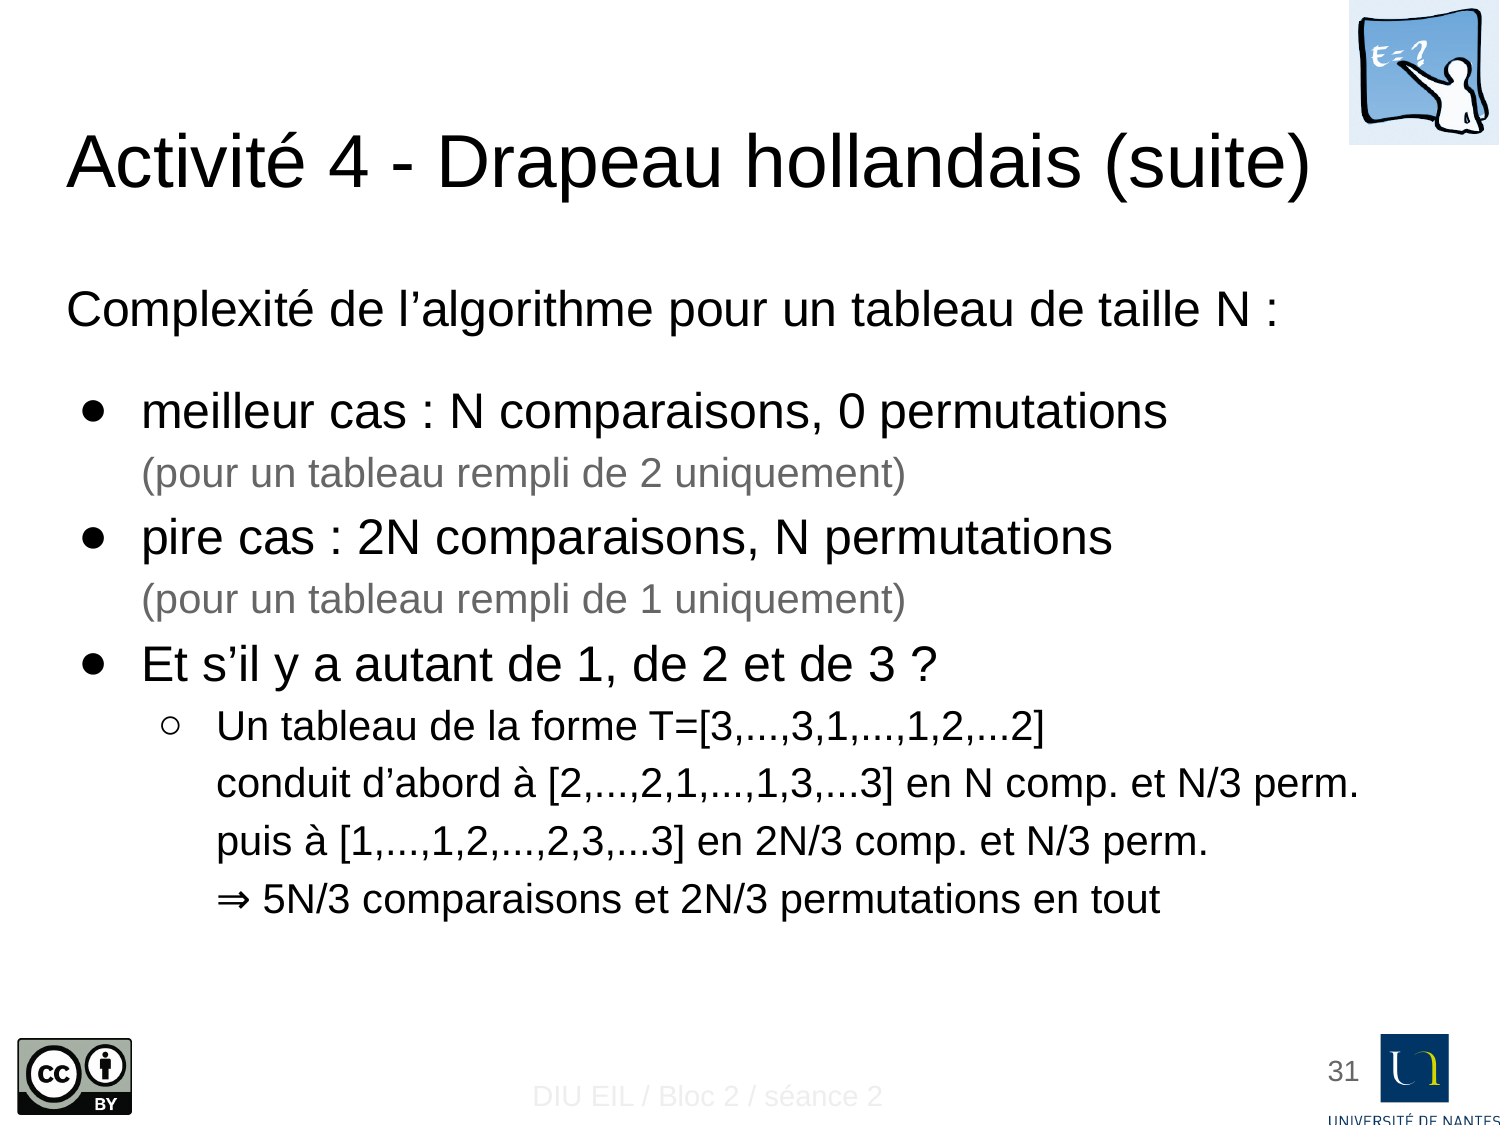

# Activité 4 - Drapeau hollandais (suite)
Complexité de l’algorithme pour un tableau de taille N :
meilleur cas : N comparaisons, 0 permutations
(pour un tableau rempli de 2 uniquement)
pire cas : 2N comparaisons, N permutations
(pour un tableau rempli de 1 uniquement)
Et s’il y a autant de 1, de 2 et de 3 ?
Un tableau de la forme T=[3,...,3,1,...,1,2,...2]
conduit d’abord à [2,...,2,1,...,1,3,...3] en N comp. et N/3 perm.
puis à [1,...,1,2,...,2,3,...3] en 2N/3 comp. et N/3 perm.
⇒ 5N/3 comparaisons et 2N/3 permutations en tout